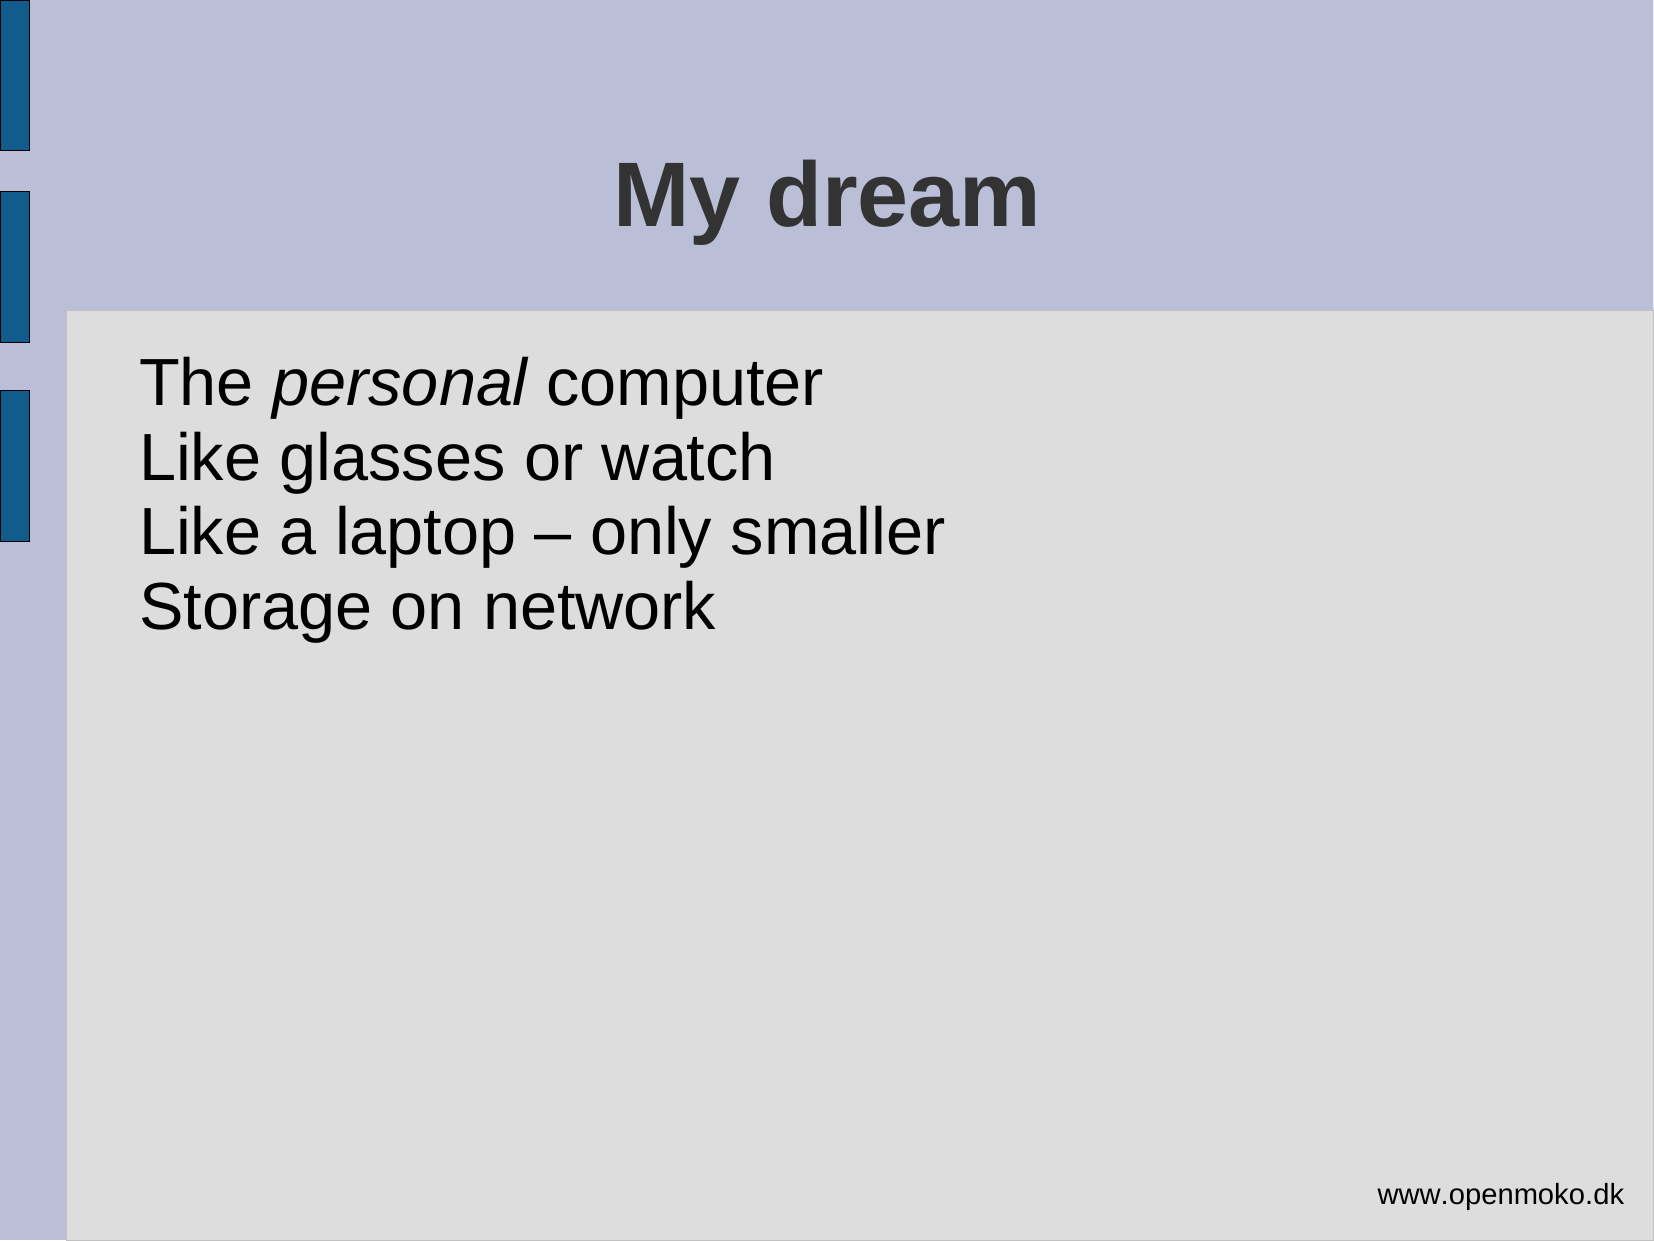

# My dream
The personal computer
Like glasses or watch
Like a laptop – only smaller
Storage on network